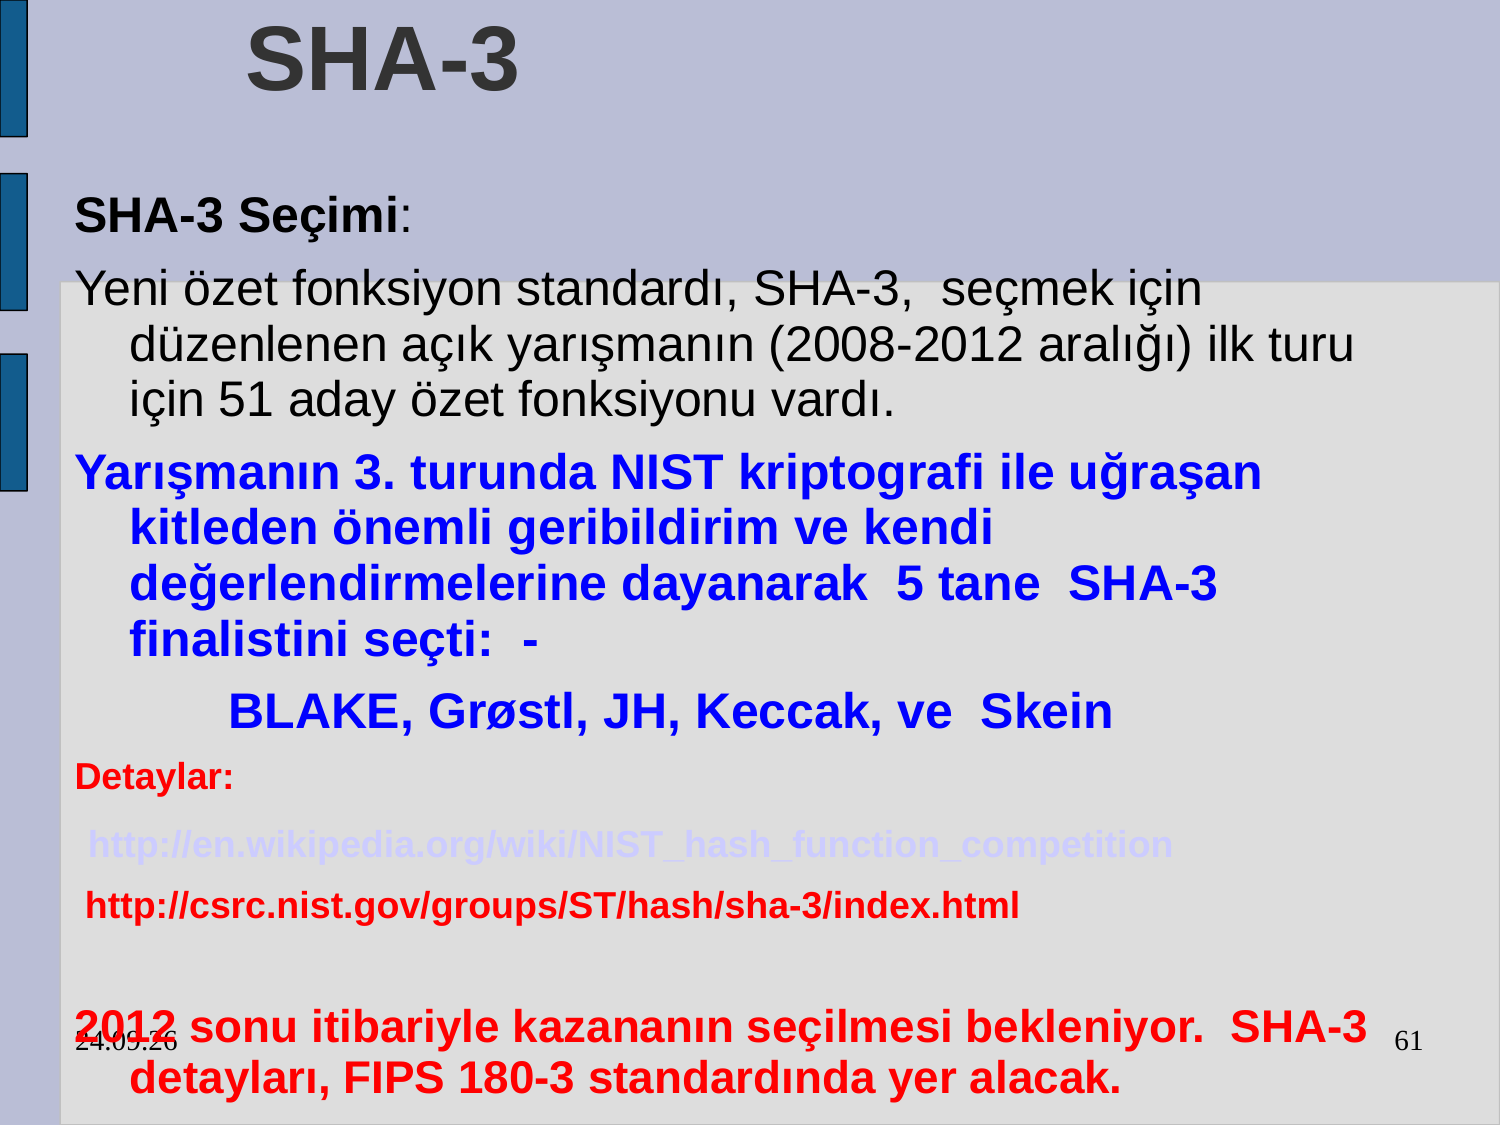

# SHA-3
SHA-3 Seçimi:
Yeni özet fonksiyon standardı, SHA-3, seçmek için düzenlenen açık yarışmanın (2008-2012 aralığı) ilk turu için 51 aday özet fonksiyonu vardı.
Yarışmanın 3. turunda NIST kriptografi ile uğraşan kitleden önemli geribildirim ve kendi değerlendirmelerine dayanarak 5 tane SHA-3 finalistini seçti: -
 BLAKE, Grøstl, JH, Keccak, ve Skein
Detaylar:
 http://en.wikipedia.org/wiki/NIST_hash_function_competition
 http://csrc.nist.gov/groups/ST/hash/sha-3/index.html
2012 sonu itibariyle kazananın seçilmesi bekleniyor. SHA-3 detayları, FIPS 180-3 standardında yer alacak.
61